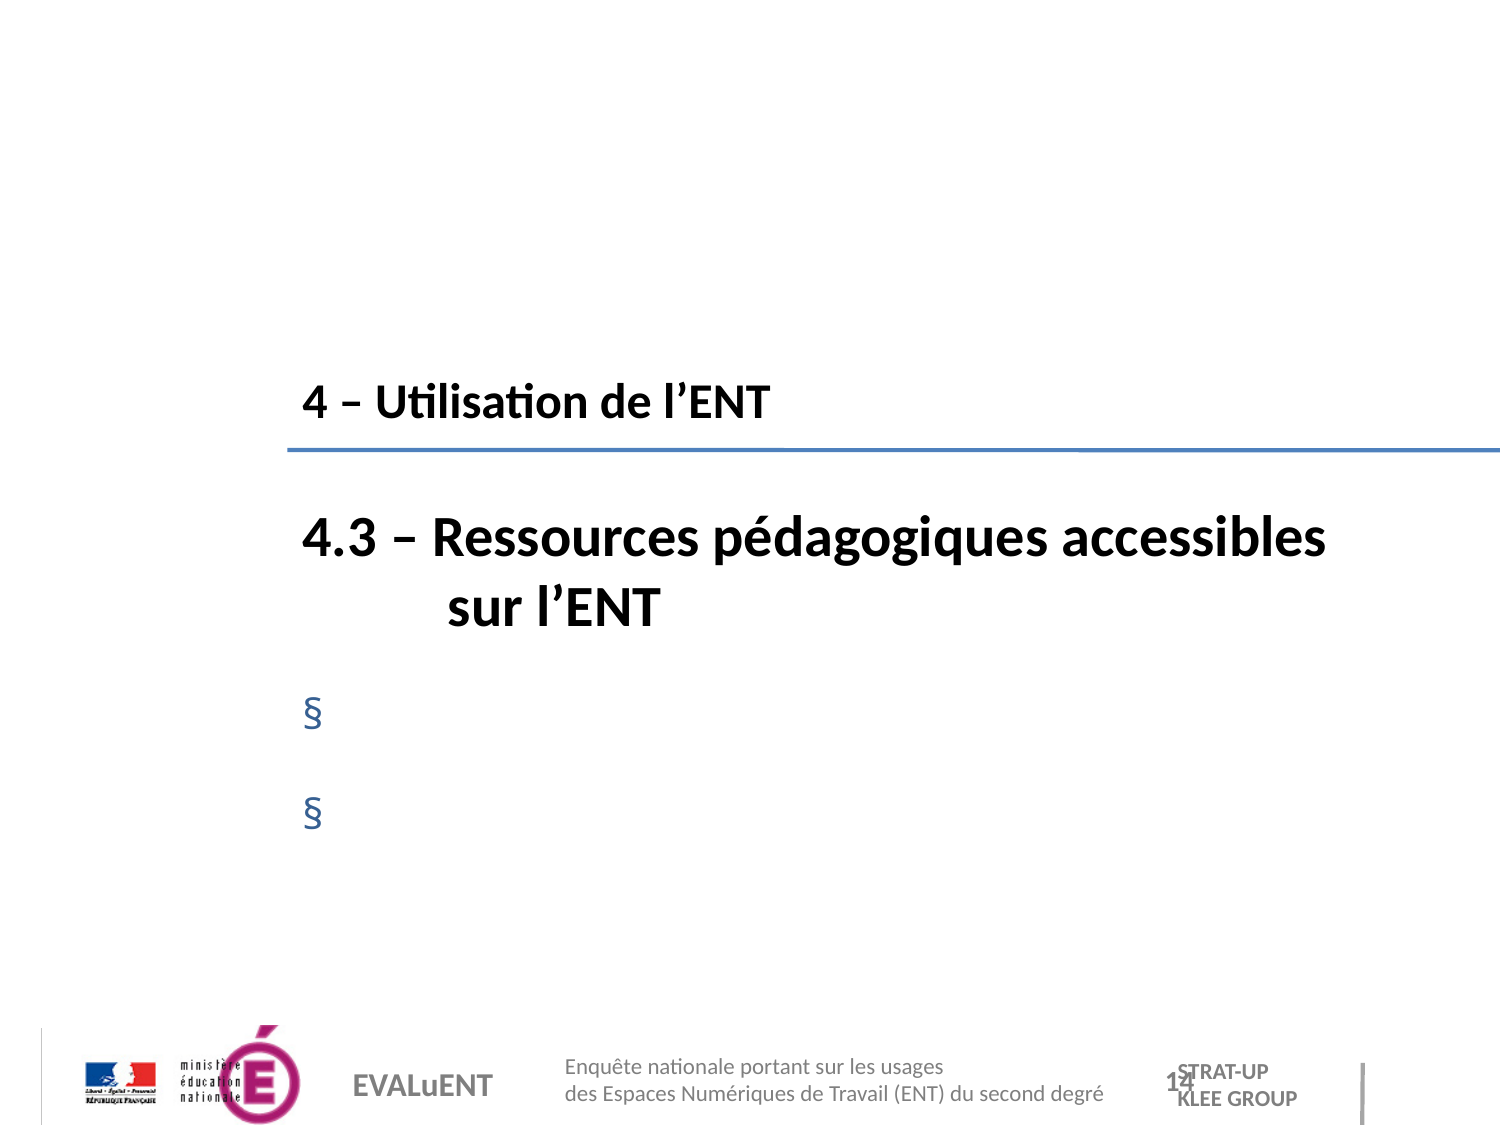

4 – Utilisation de l’ENT
4.3 – Ressources pédagogiques accessibles
 sur l’ENT